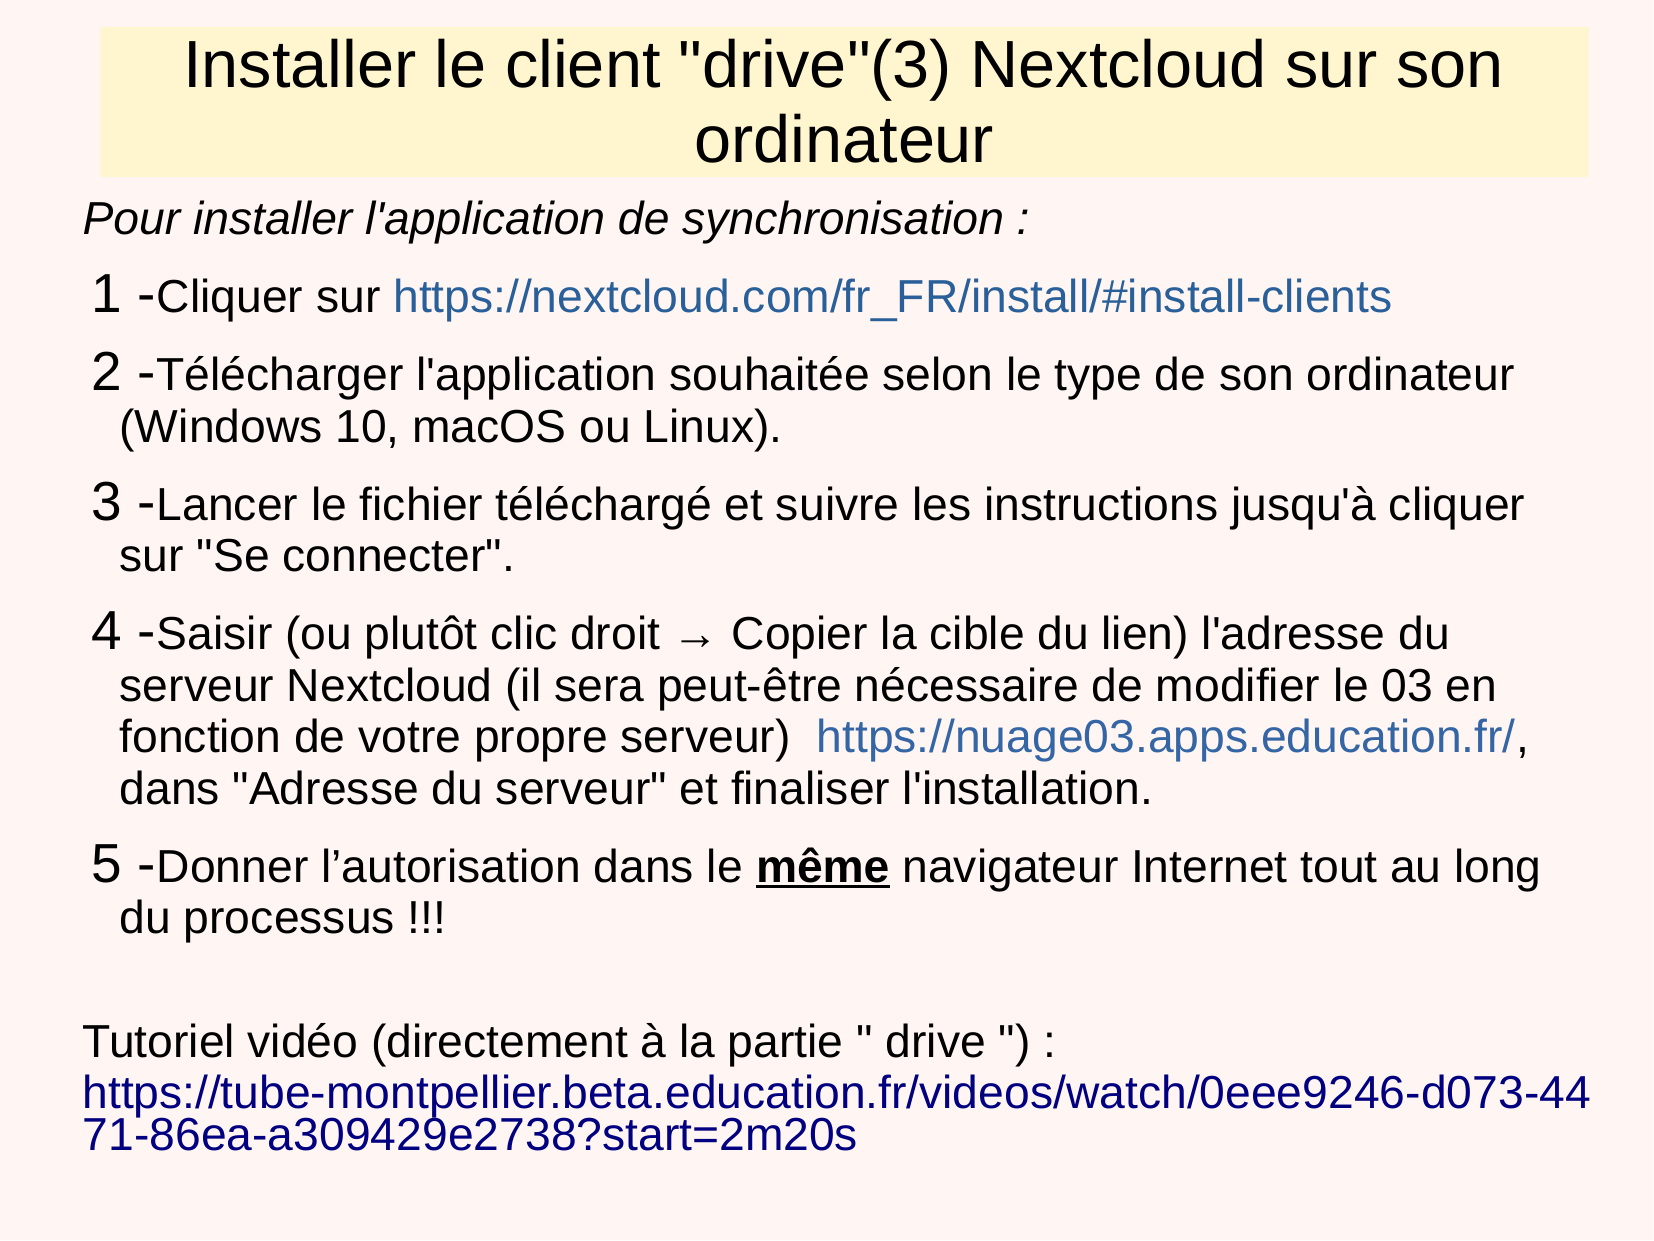

# Installer le client "drive"(3) Nextcloud sur son ordinateur
Pour installer l'application de synchronisation :
Cliquer sur https://nextcloud.com/fr_FR/install/#install-clients
Télécharger l'application souhaitée selon le type de son ordinateur (Windows 10, macOS ou Linux).
Lancer le fichier téléchargé et suivre les instructions jusqu'à cliquer sur "Se connecter".
Saisir (ou plutôt clic droit → Copier la cible du lien) l'adresse du serveur Nextcloud (il sera peut-être nécessaire de modifier le 03 en fonction de votre propre serveur) https://nuage03.apps.education.fr/, dans "Adresse du serveur" et finaliser l'installation.
Donner l’autorisation dans le même navigateur Internet tout au long du processus !!!
Tutoriel vidéo (directement à la partie " drive ") : https://tube-montpellier.beta.education.fr/videos/watch/0eee9246-d073-4471-86ea-a309429e2738?start=2m20s